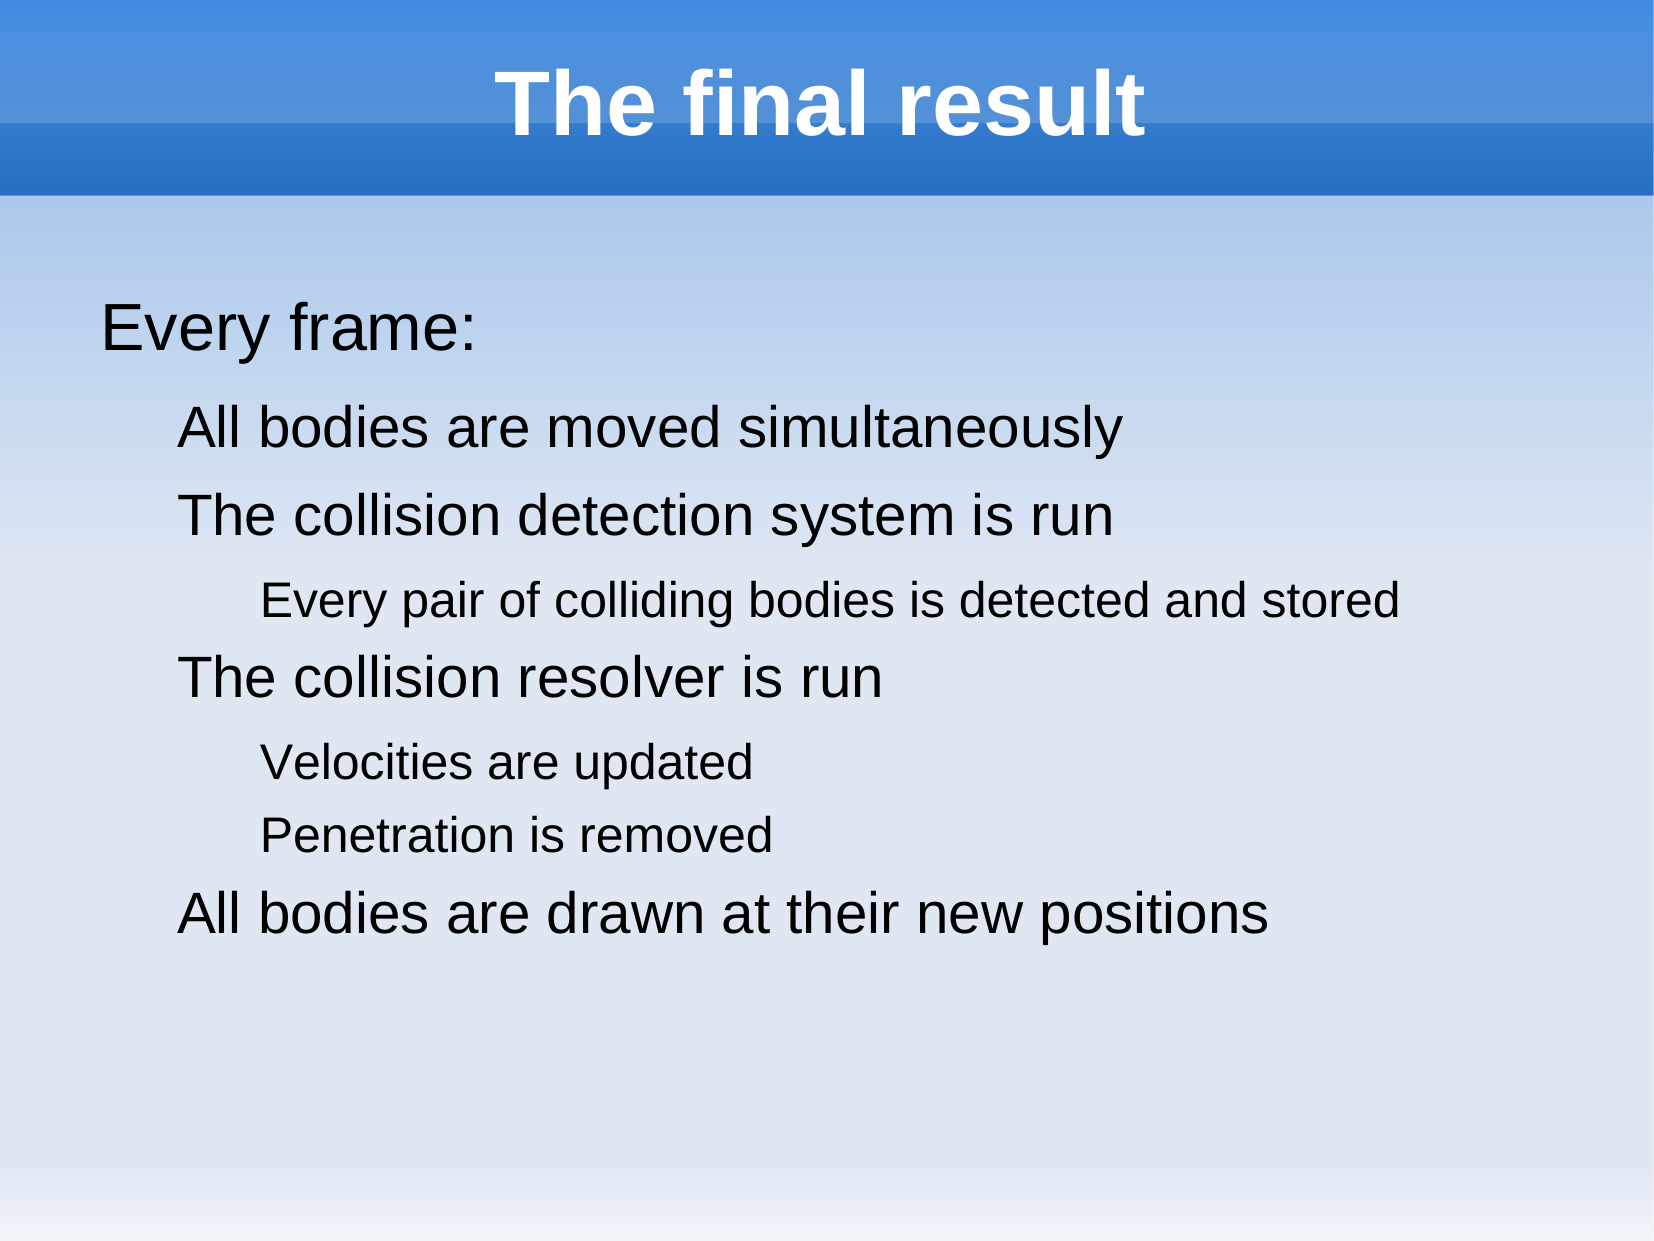

# The final result
Every frame:
All bodies are moved simultaneously
The collision detection system is run
Every pair of colliding bodies is detected and stored
The collision resolver is run
Velocities are updated
Penetration is removed
All bodies are drawn at their new positions